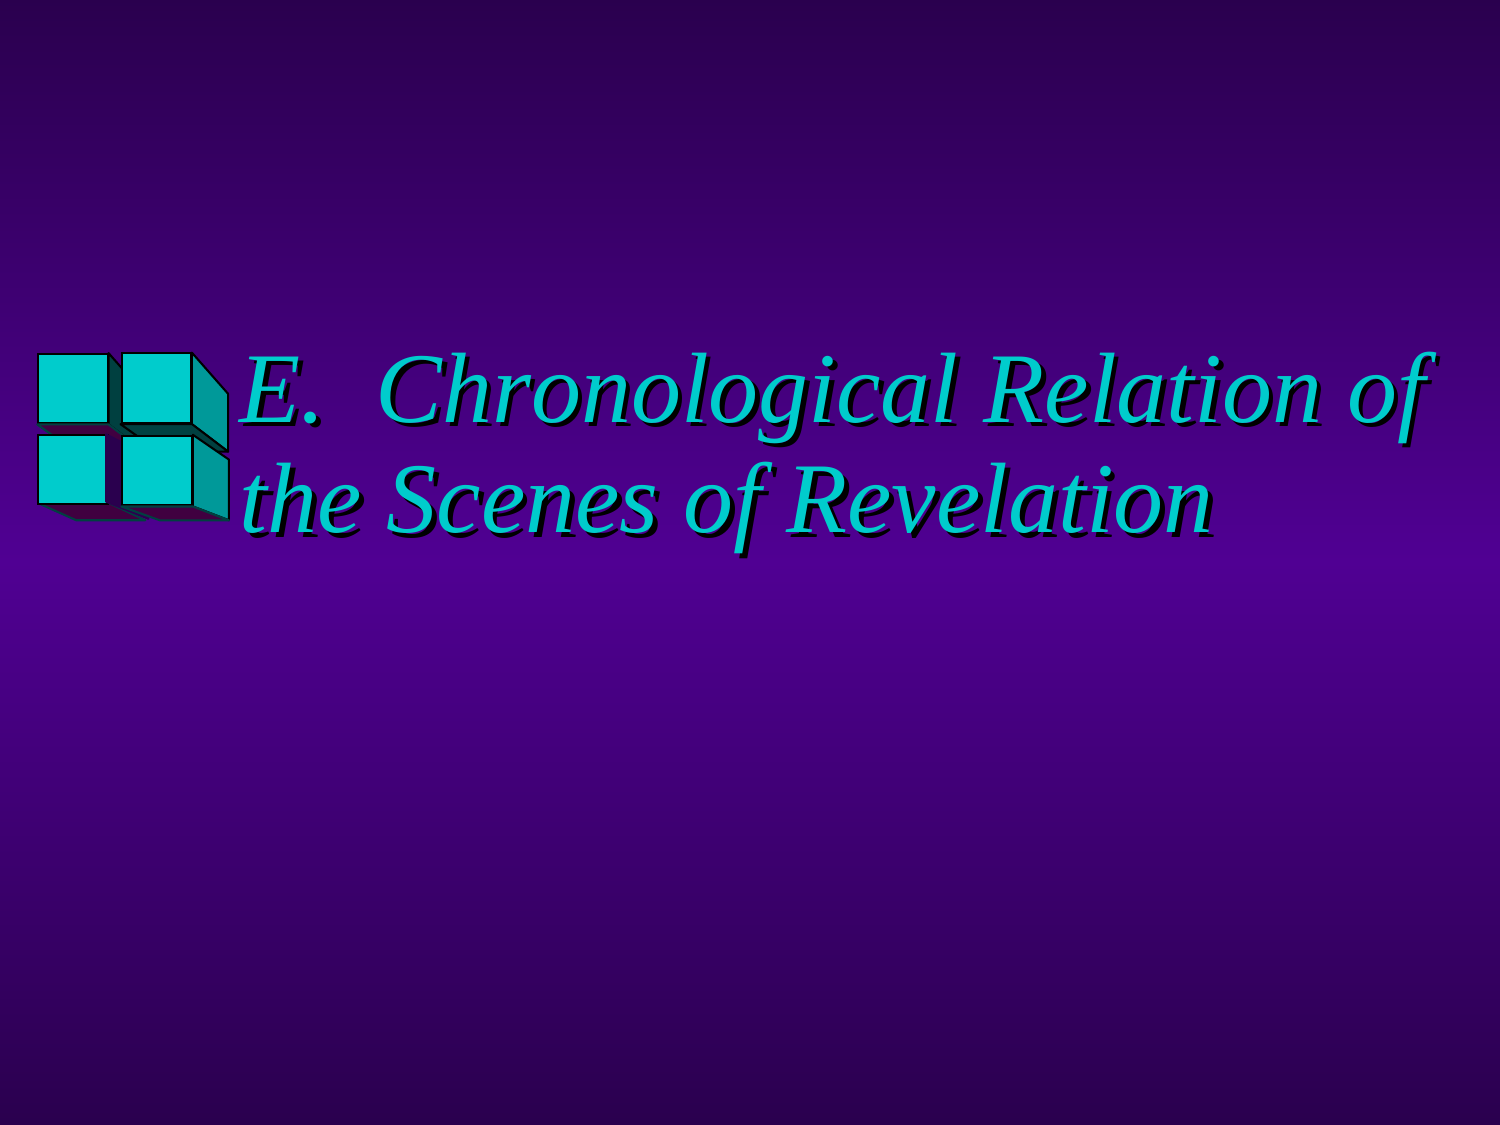

# E. Chronological Relation of the Scenes of Revelation